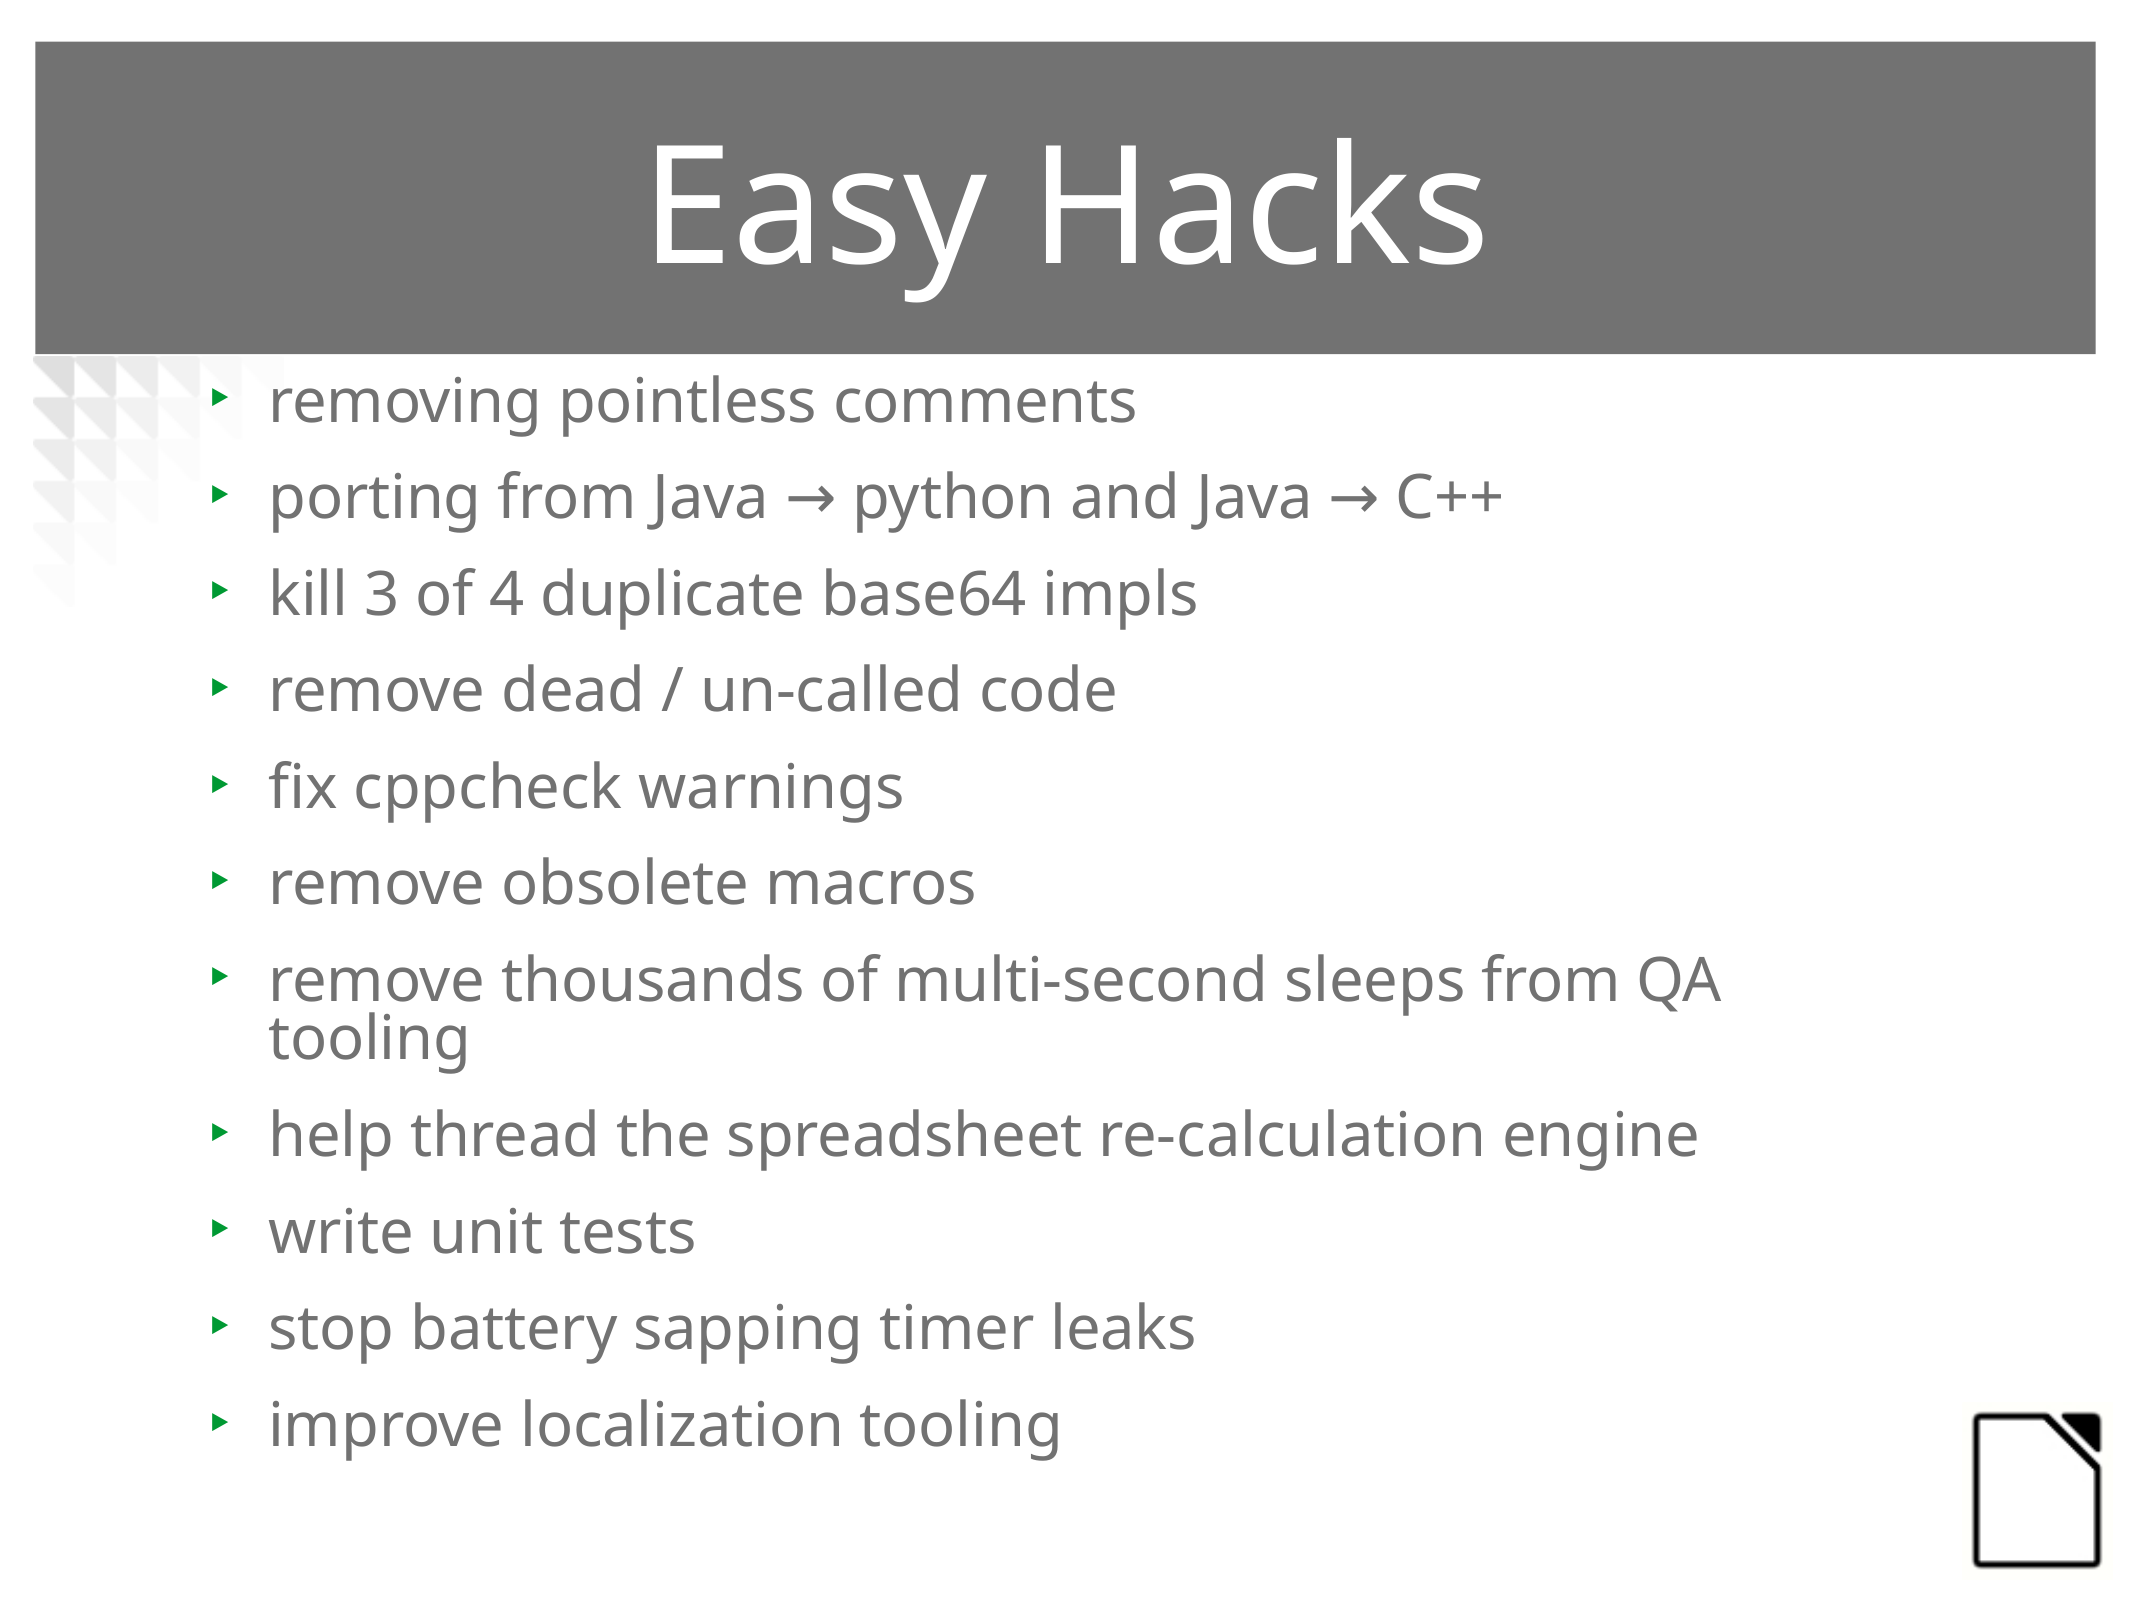

# Easy Hacks
removing pointless comments
porting from Java → python and Java → C++
kill 3 of 4 duplicate base64 impls
remove dead / un-called code
fix cppcheck warnings
remove obsolete macros
remove thousands of multi-second sleeps from QA tooling
help thread the spreadsheet re-calculation engine
write unit tests
stop battery sapping timer leaks
improve localization tooling